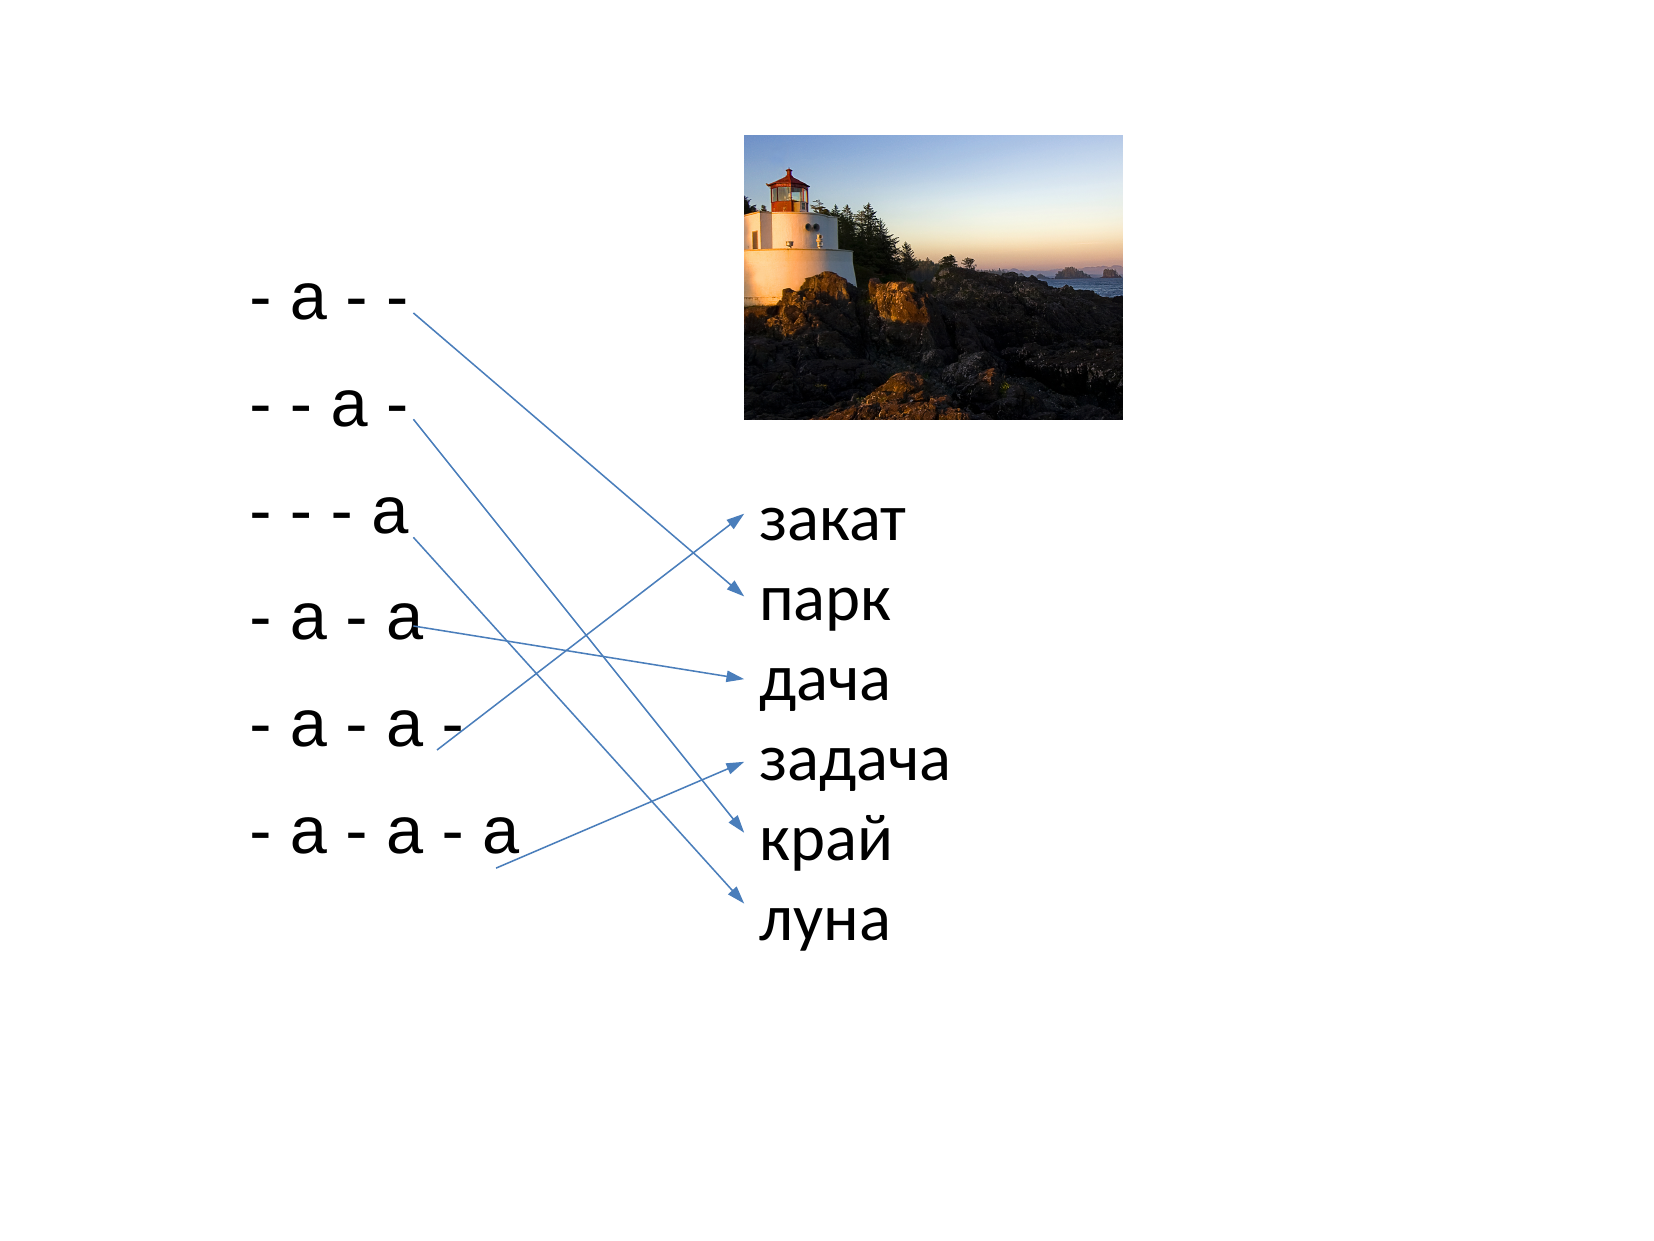

#
 - а - -
 - - а -
 - - - а
 - а - а
 - а - а -
 - а - а - а
закат парк дача
задача край луна